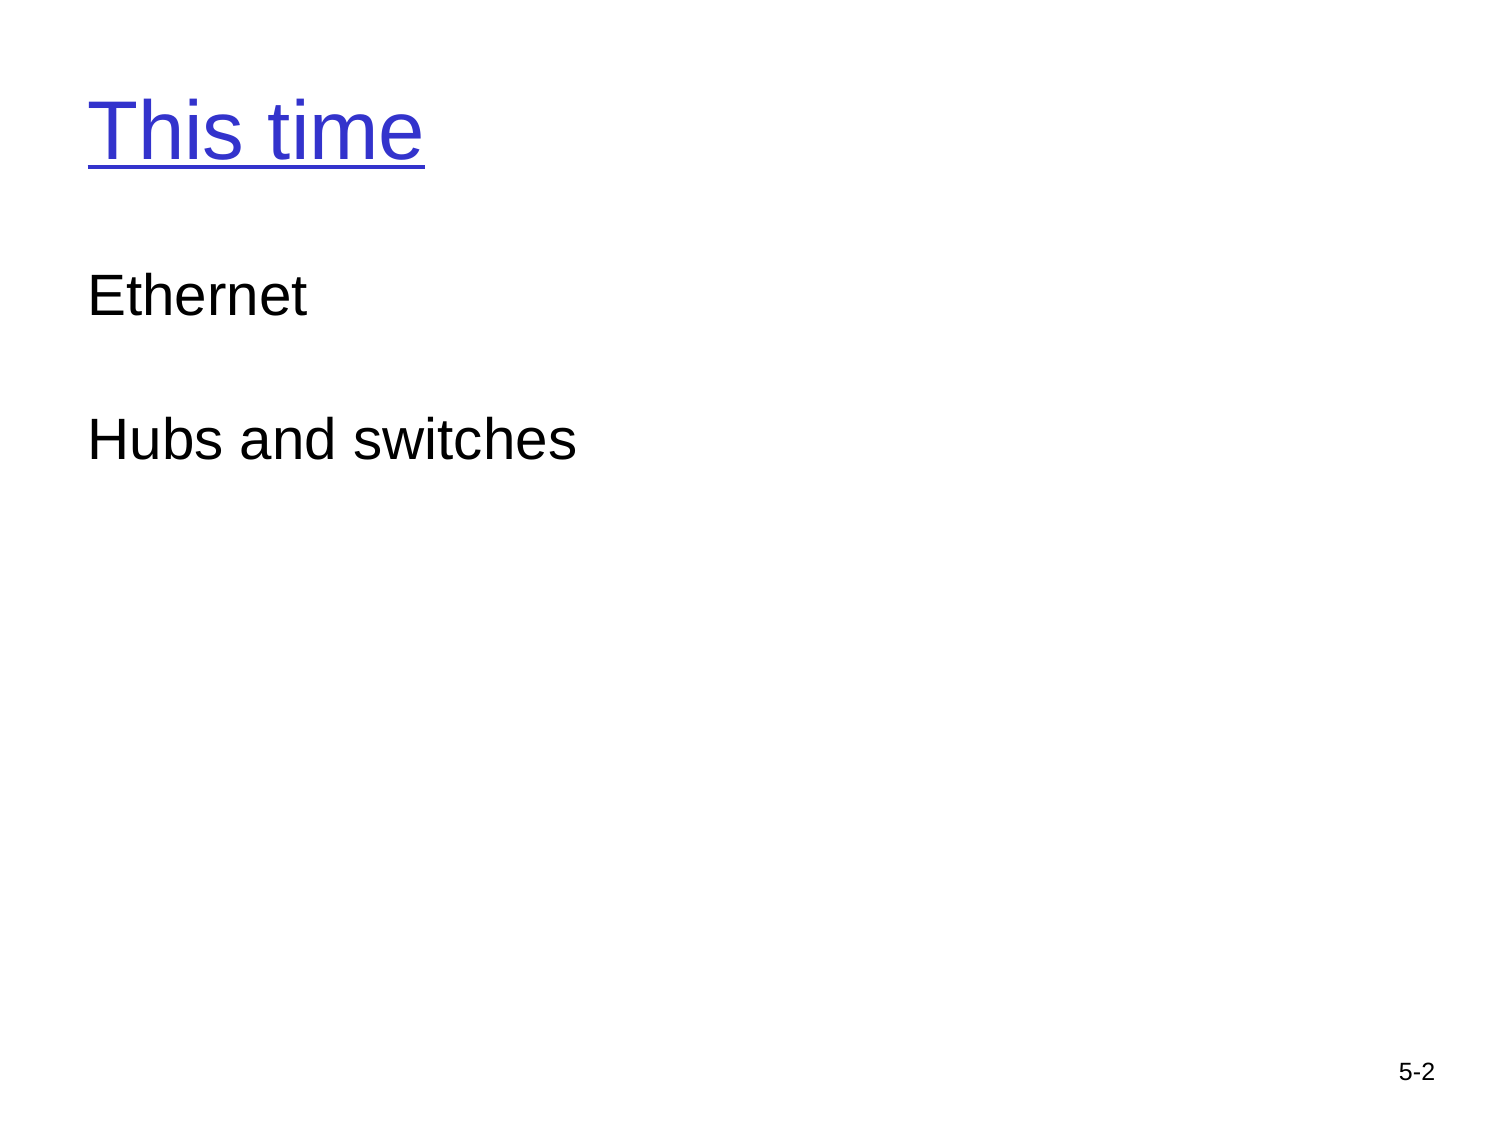

# This time
Ethernet
Hubs and switches
2